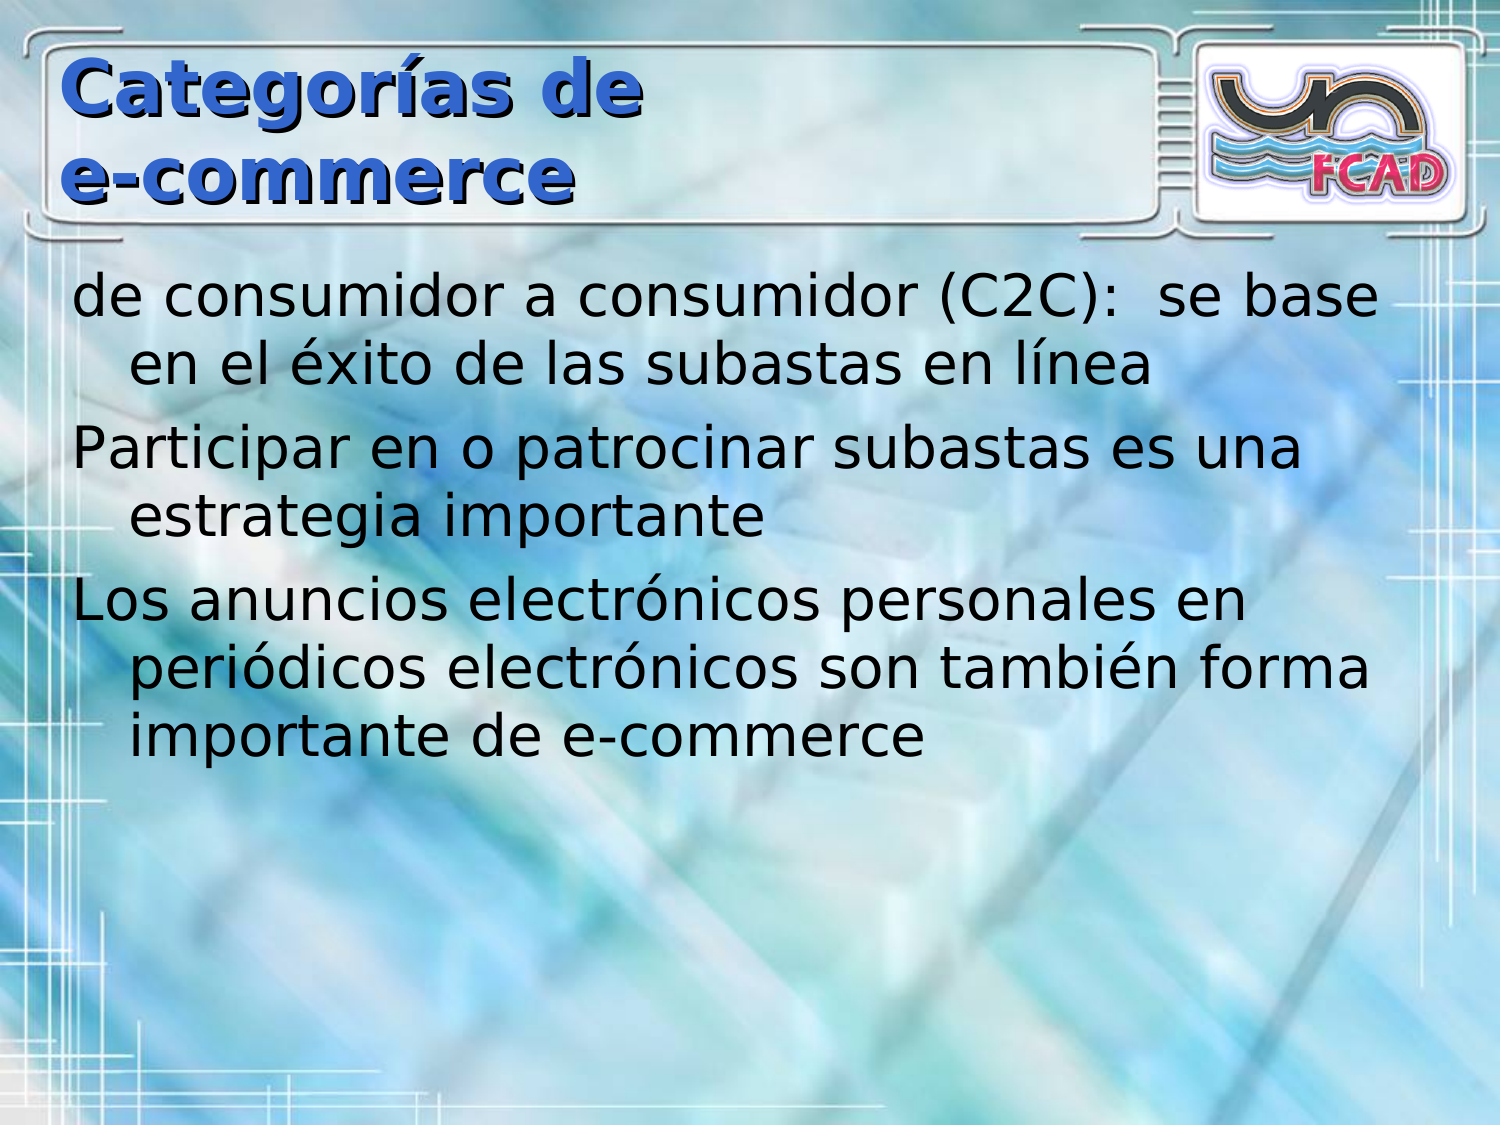

# Categorías de e-commerce
de consumidor a consumidor (C2C): se base en el éxito de las subastas en línea
Participar en o patrocinar subastas es una estrategia importante
Los anuncios electrónicos personales en periódicos electrónicos son también forma importante de e-commerce